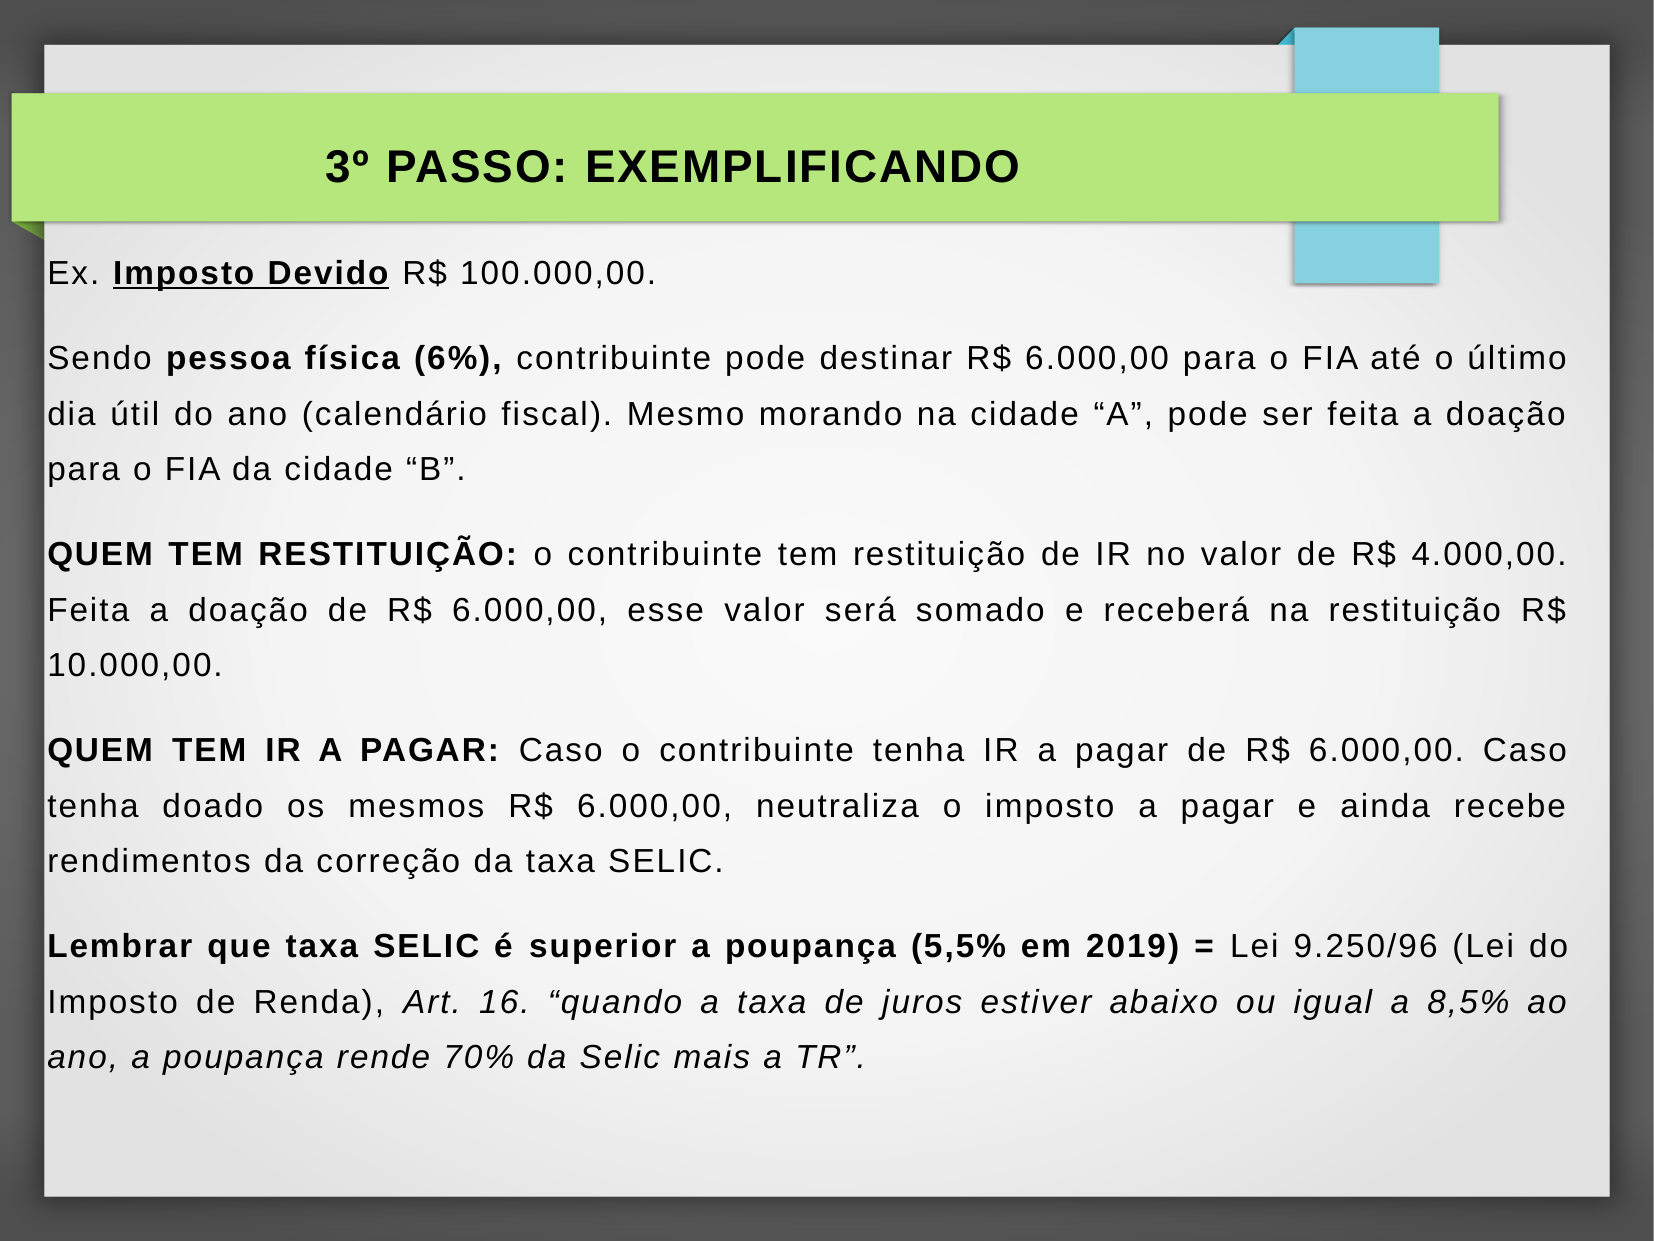

# 3º PASSO: EXEMPLIFICANDO
Ex. Imposto Devido R$ 100.000,00.
Sendo pessoa física (6%), contribuinte pode destinar R$ 6.000,00 para o FIA até o último dia útil do ano (calendário fiscal). Mesmo morando na cidade “A”, pode ser feita a doação para o FIA da cidade “B”.
QUEM TEM RESTITUIÇÃO: o contribuinte tem restituição de IR no valor de R$ 4.000,00. Feita a doação de R$ 6.000,00, esse valor será somado e receberá na restituição R$ 10.000,00.
QUEM TEM IR A PAGAR: Caso o contribuinte tenha IR a pagar de R$ 6.000,00. Caso tenha doado os mesmos R$ 6.000,00, neutraliza o imposto a pagar e ainda recebe rendimentos da correção da taxa SELIC.
Lembrar que taxa SELIC é superior a poupança (5,5% em 2019) = Lei 9.250/96 (Lei do Imposto de Renda), Art. 16. “quando a taxa de juros estiver abaixo ou igual a 8,5% ao ano, a poupança rende 70% da Selic mais a TR”.